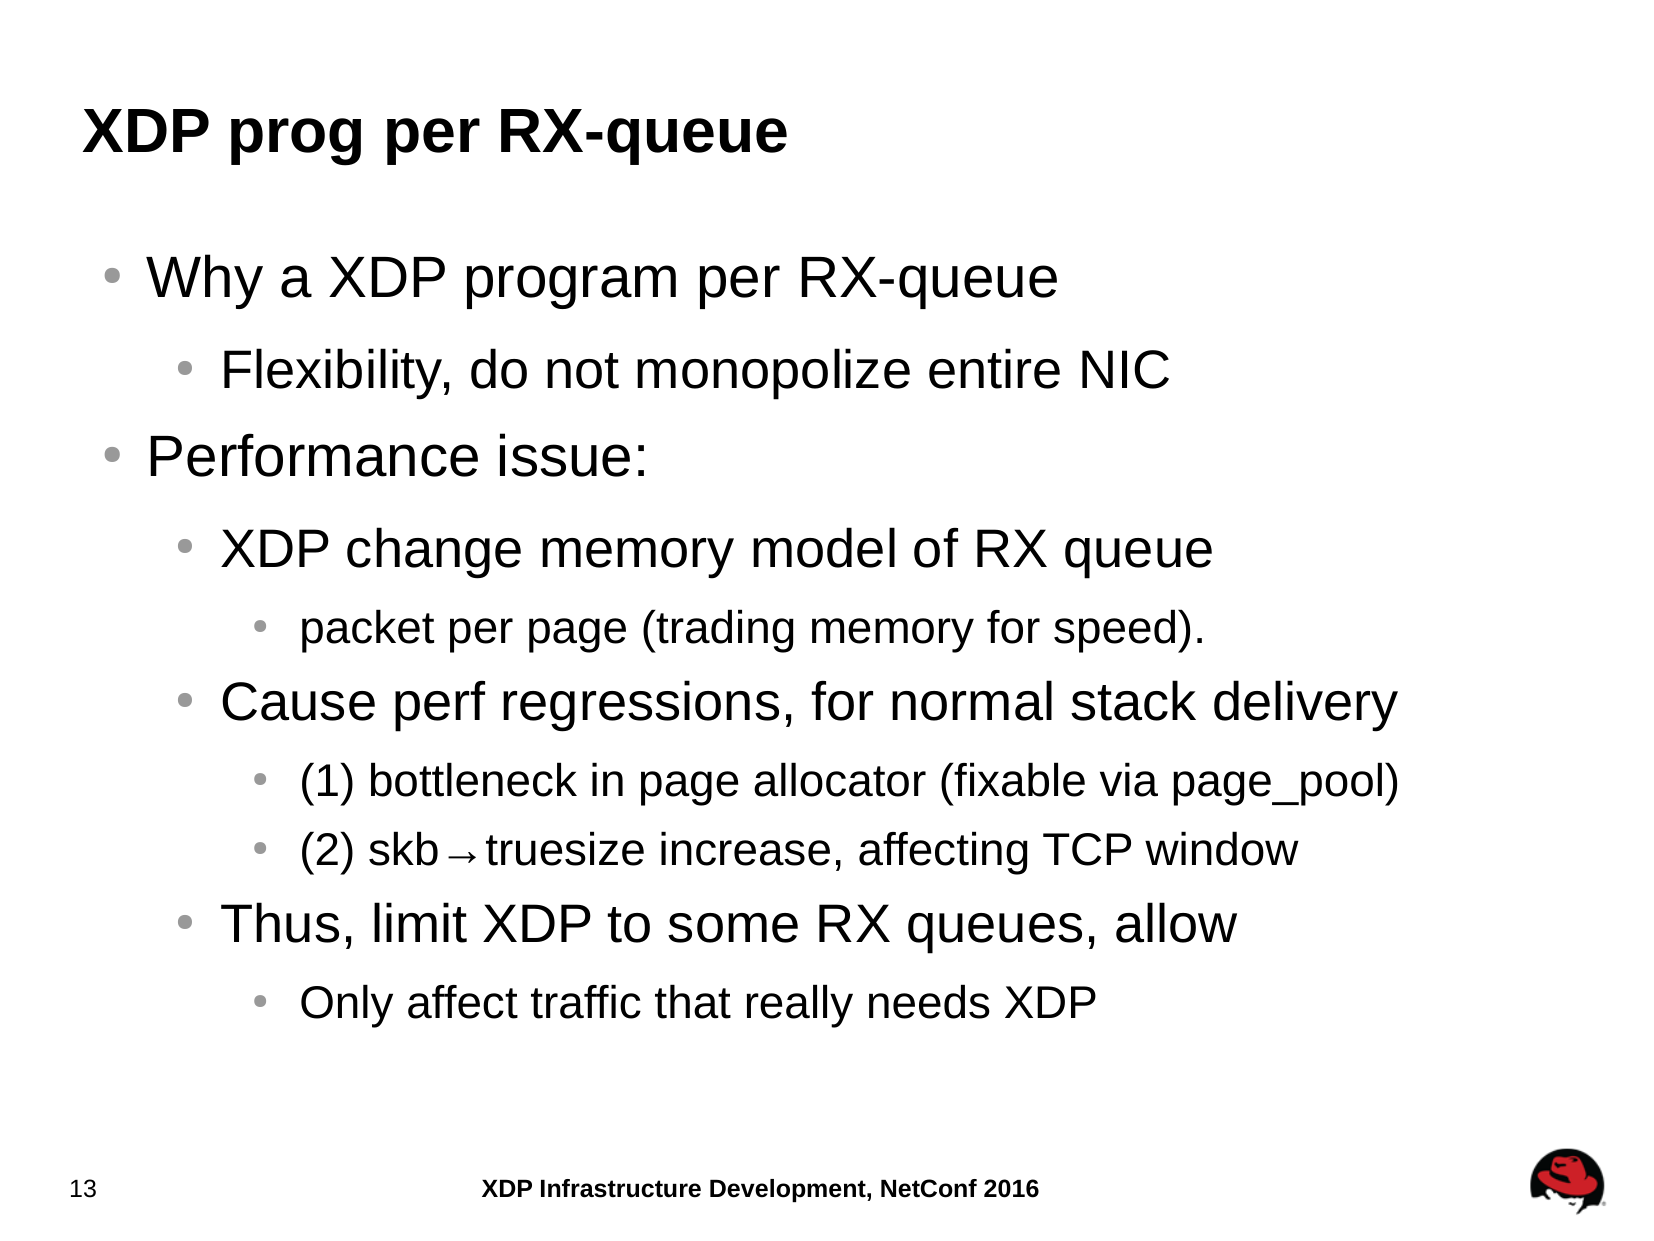

# XDP prog per RX-queue
Why a XDP program per RX-queue
Flexibility, do not monopolize entire NIC
Performance issue:
XDP change memory model of RX queue
packet per page (trading memory for speed).
Cause perf regressions, for normal stack delivery
(1) bottleneck in page allocator (fixable via page_pool)
(2) skb→truesize increase, affecting TCP window
Thus, limit XDP to some RX queues, allow
Only affect traffic that really needs XDP